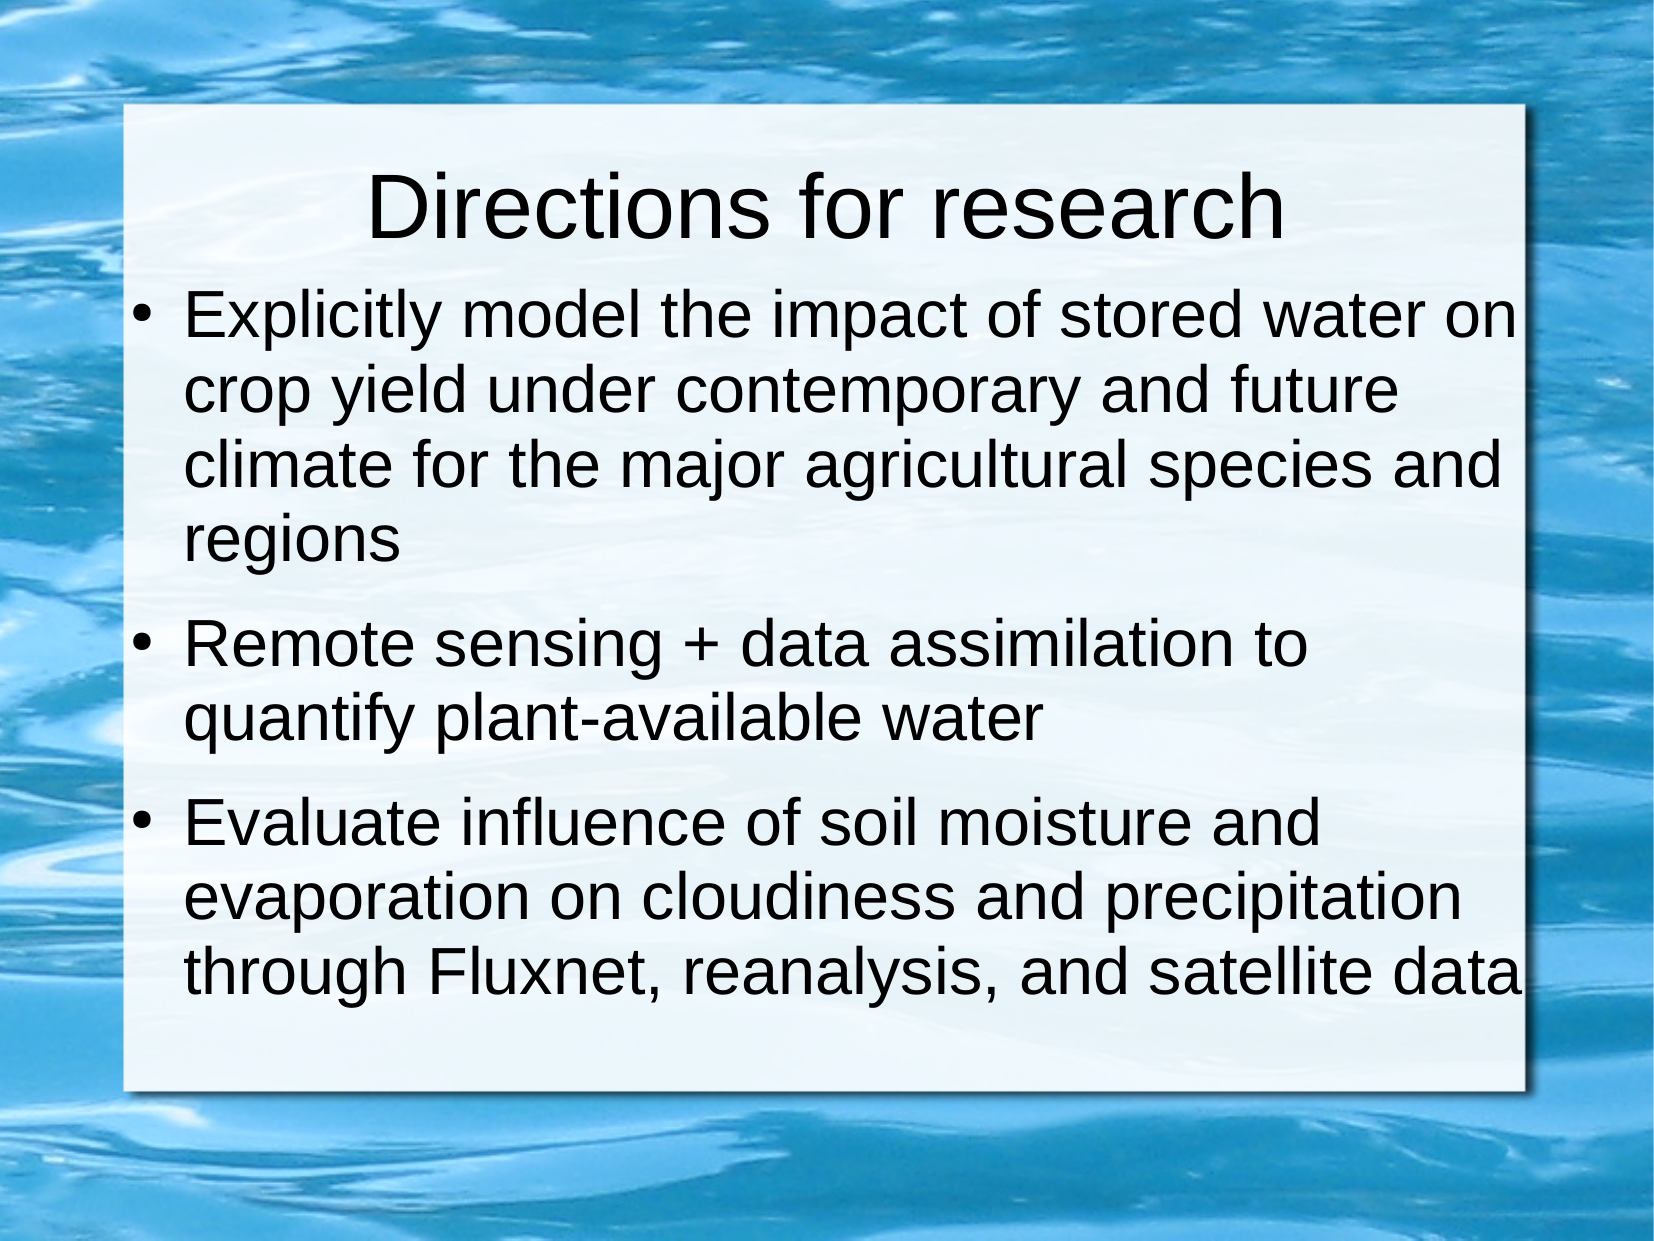

# Directions for research
Explicitly model the impact of stored water on crop yield under contemporary and future climate for the major agricultural species and regions
Remote sensing + data assimilation to quantify plant-available water
Evaluate influence of soil moisture and evaporation on cloudiness and precipitation through Fluxnet, reanalysis, and satellite data